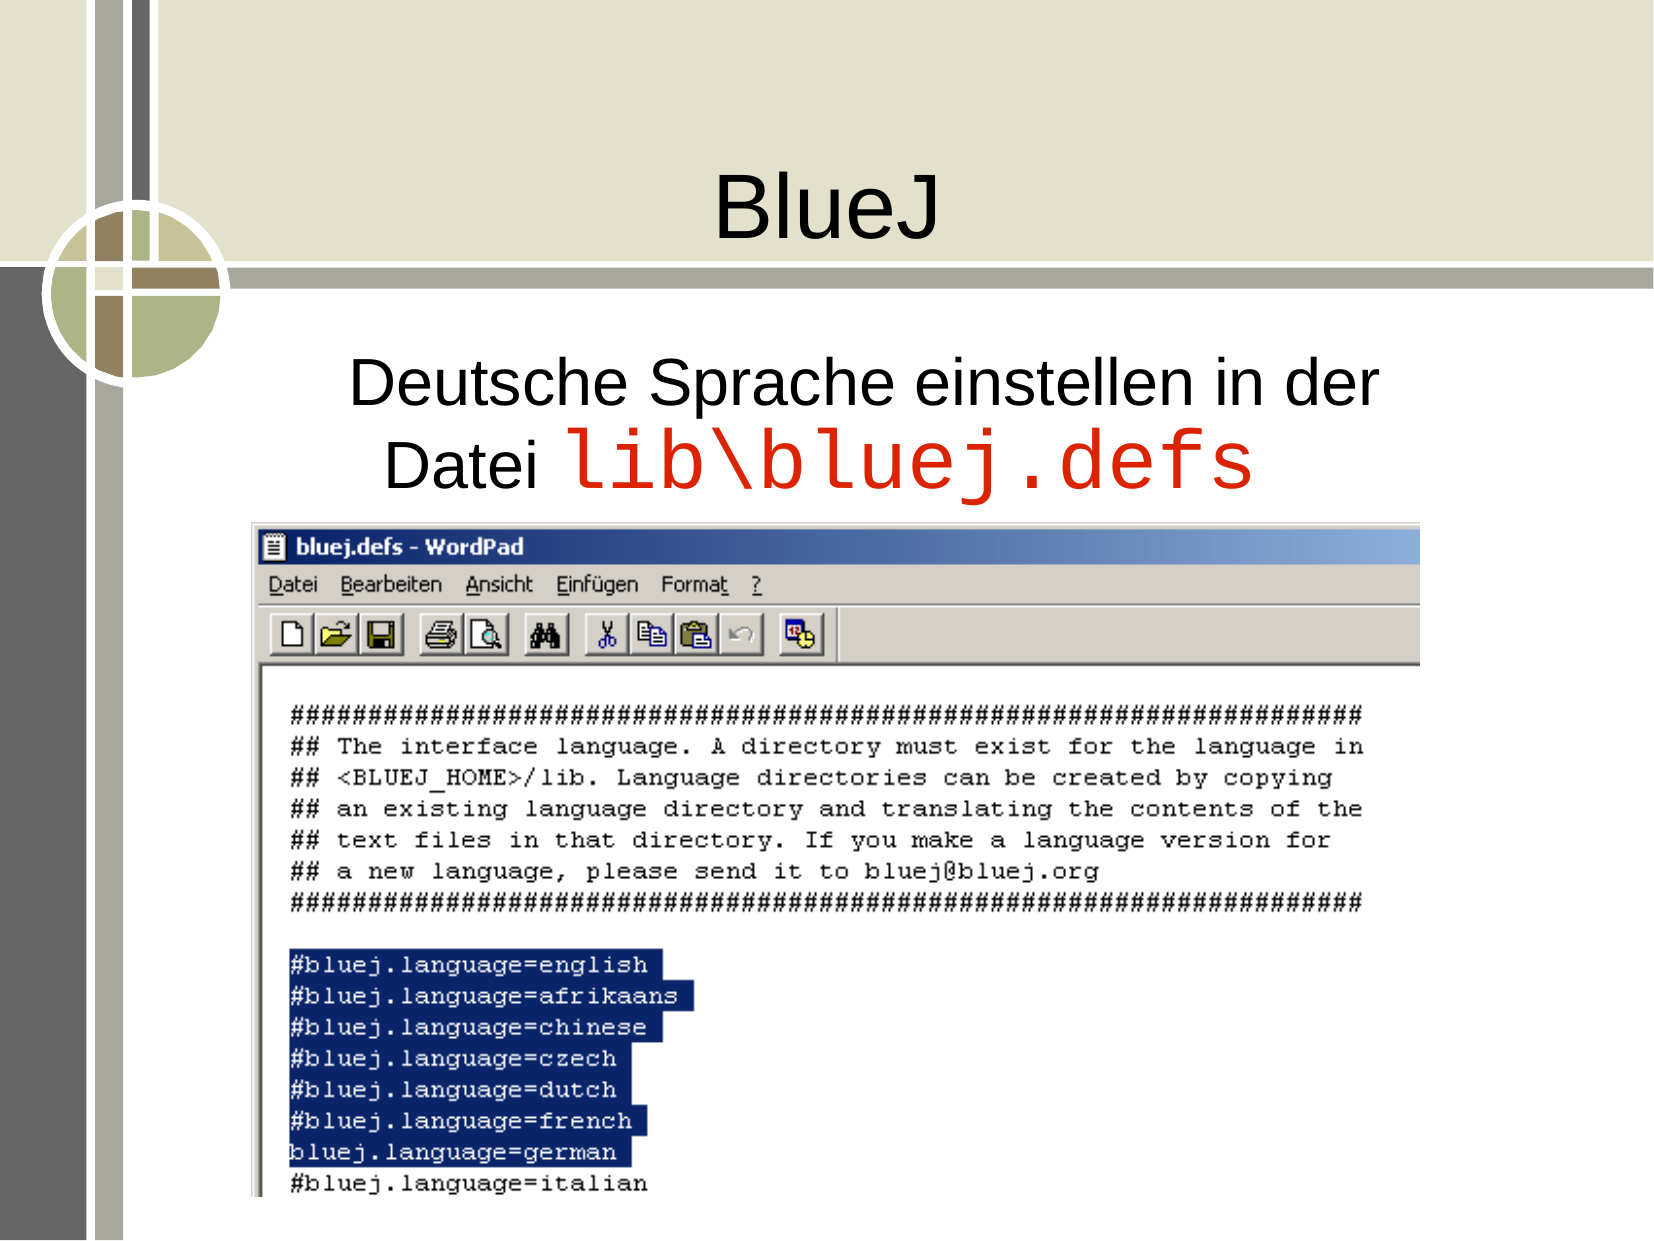

# BlueJ
Deutsche Sprache einstellen in der Datei lib\bluej.defs